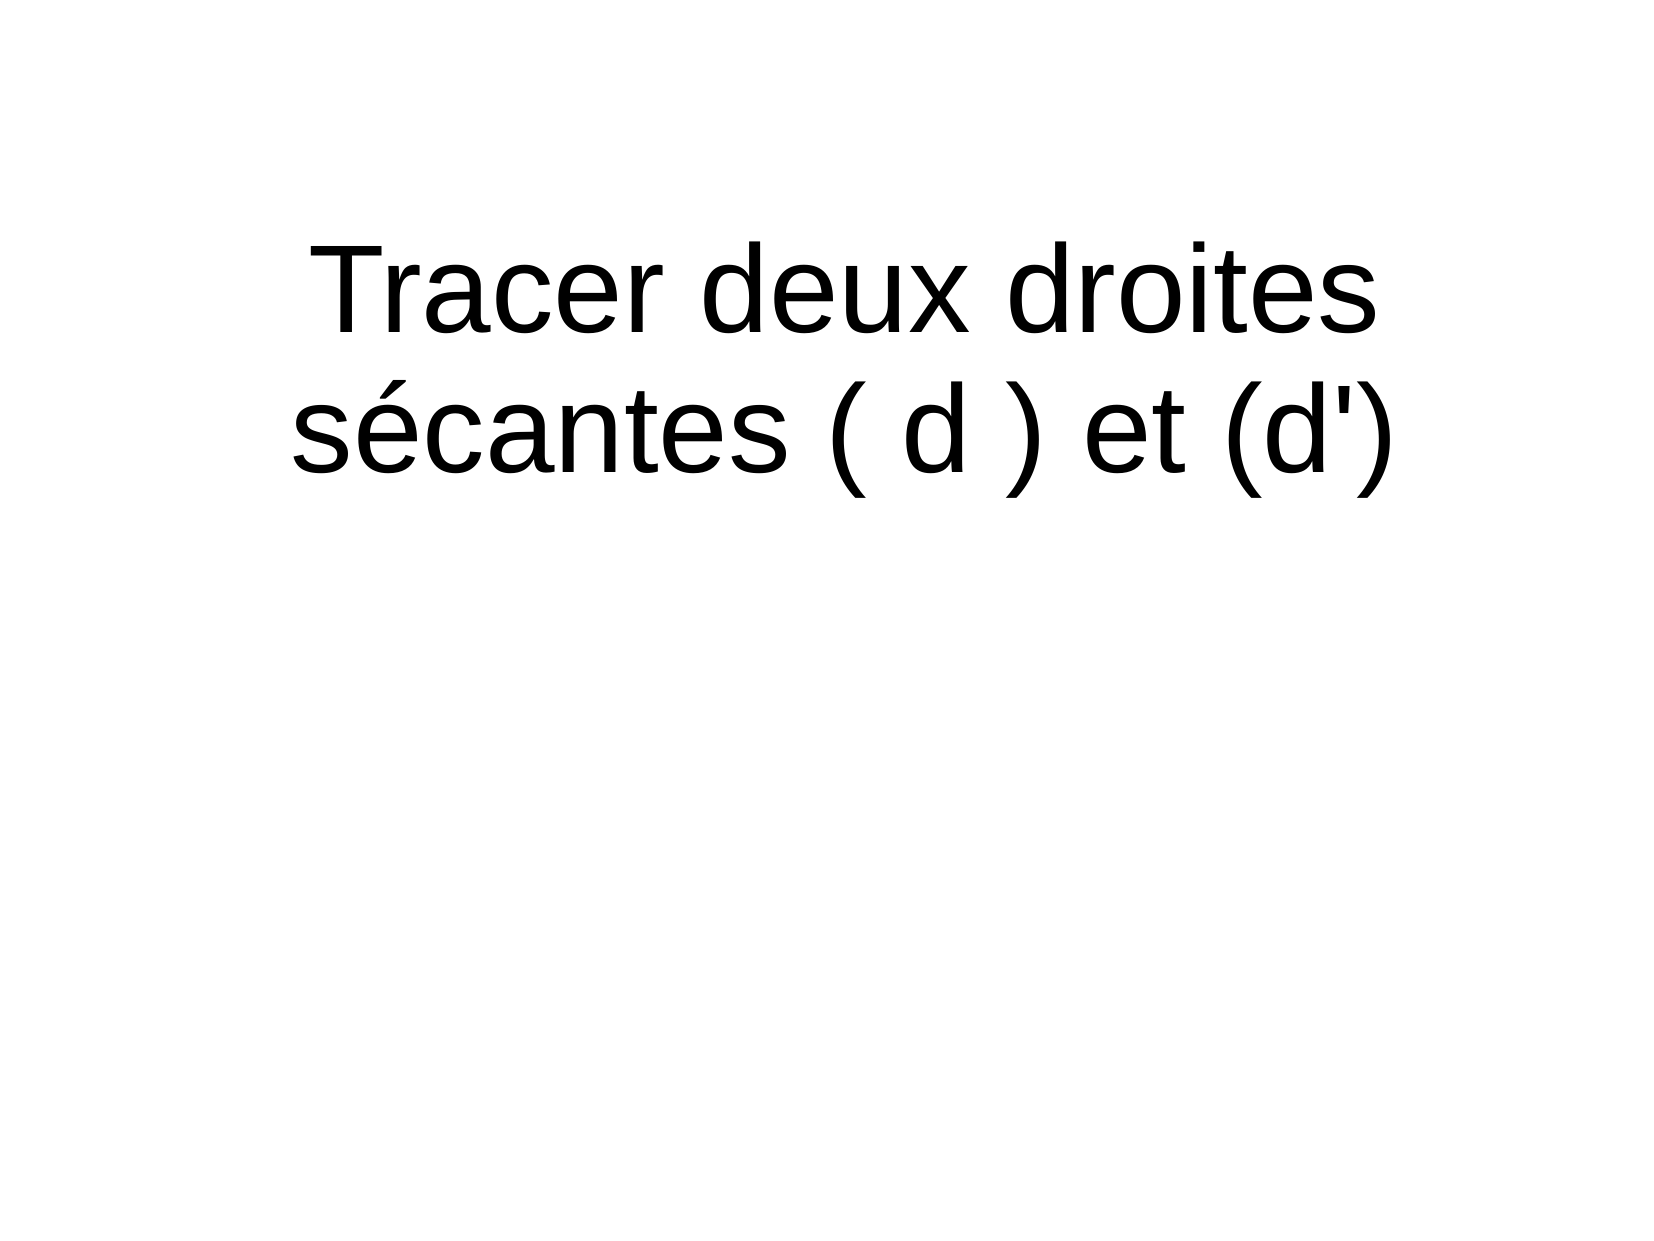

# Tracer deux droites
sécantes ( d ) et (d')